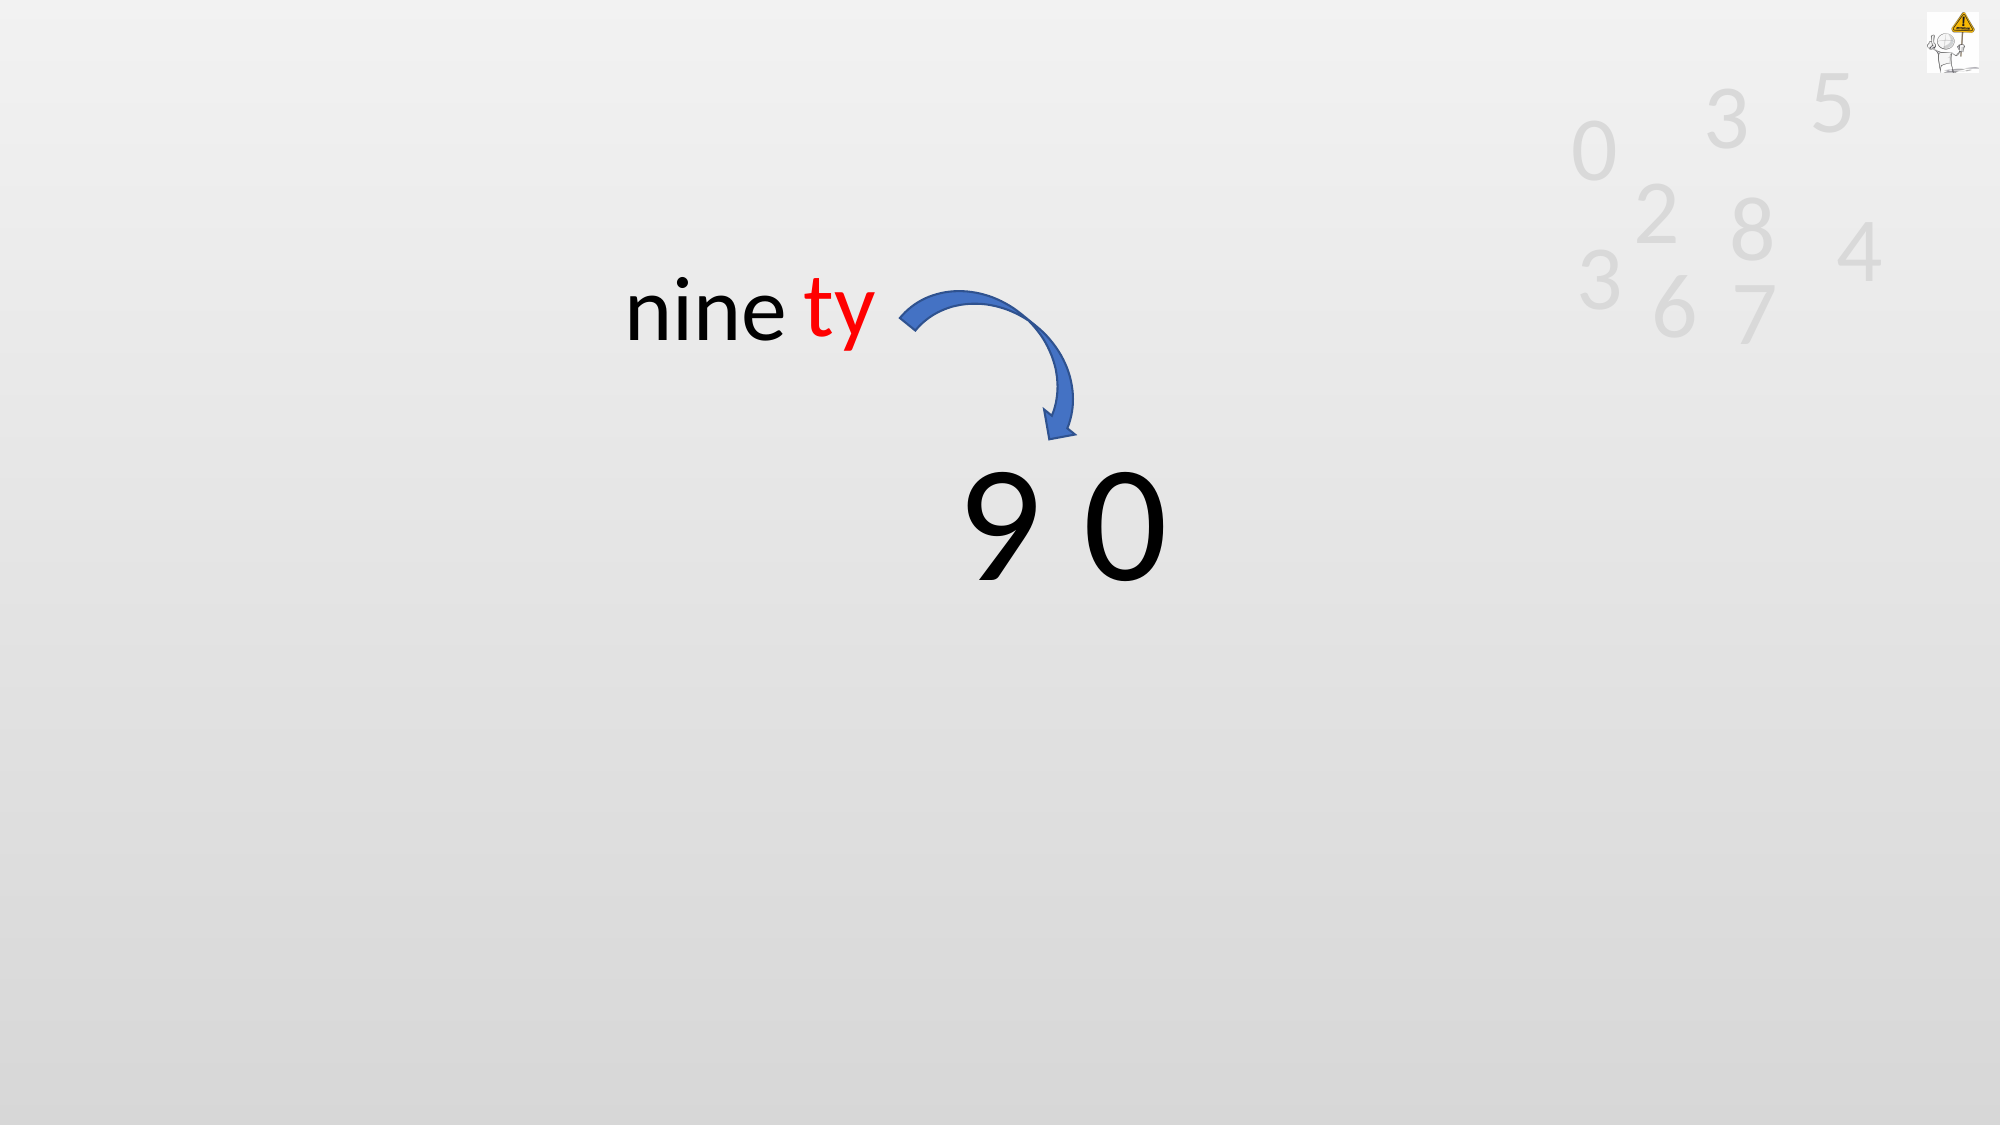

5
3
0
2
8
4
3
ty
6
nine
7
9
0